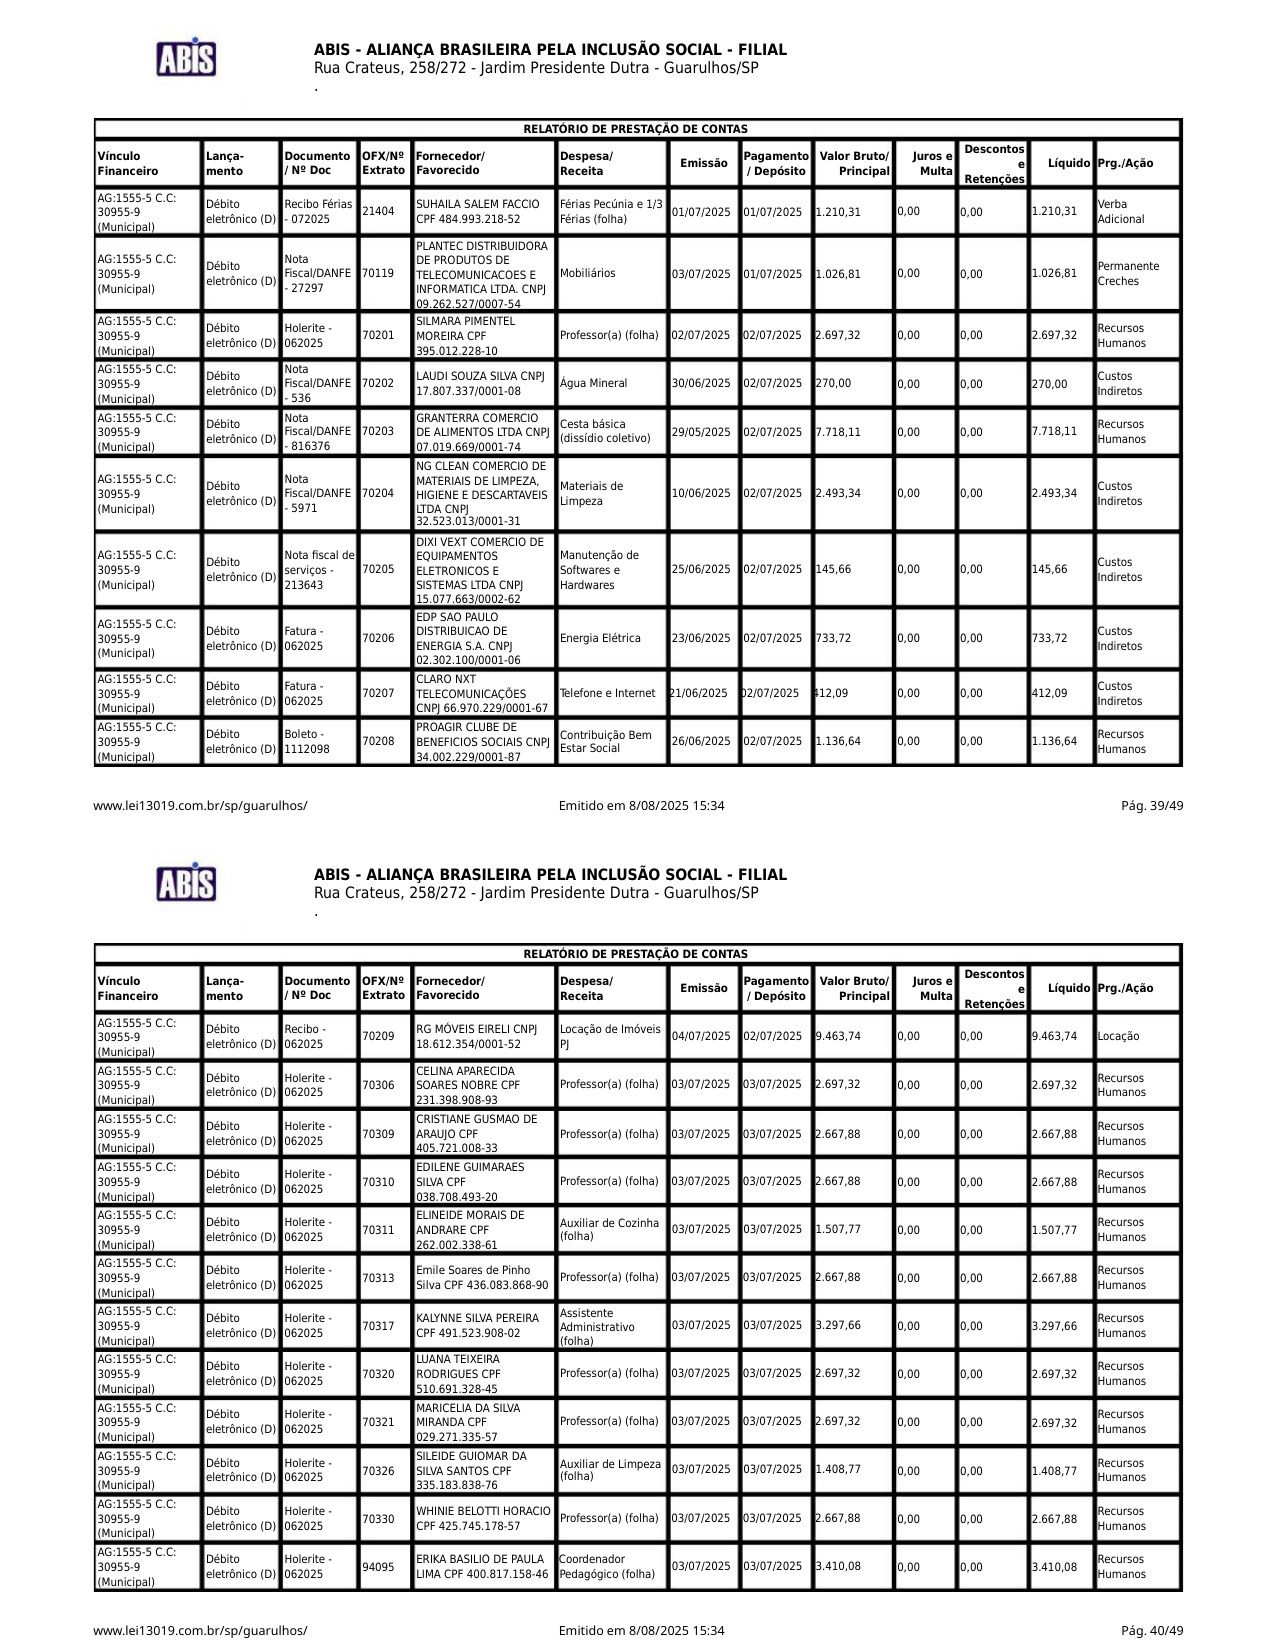

ABIS - ALIANÇA BRASILEIRA PELA INCLUSÃO SOCIAL - FILIAL
Rua Crateus, 258/272 - Jardim Presidente Dutra - Guarulhos/SP
.
RELATÓRIO DE PRESTAÇÃO DE CONTAS
Descontos
e
Retenções
Vínculo
Financeiro
Lança-
mento
Documento OFX/Nº Fornecedor/
Despesa/
Receita
Pagamento Valor Bruto/
/ Depósito Principal
Juros e
Multa
Emissão
Líquido Prg./Ação
/ Nº Doc
Extrato Favorecido
AG:1555-5 C.C:
30955-9
(Municipal)
Débito
eletrônico (D) - 072025
Recibo Férias
SUHAILA SALEM FACCIO
CPF 484.993.218-52
Férias Pecúnia e 1/3
Férias (folha)
Verba
Adicional
21404
01/07/2025 01/07/2025 1.210,31
03/07/2025 01/07/2025 1.026,81
0,00
0,00
0,00
1.210,31
PLANTEC DISTRIBUIDORA
DE PRODUTOS DE
TELECOMUNICACOES E
INFORMATICA LTDA. CNPJ
09.262.527/0007-54
AG:1555-5 C.C:
30955-9
(Municipal)
Nota
Débito
eletrônico (D)
Permanente
Creches
Fiscal/DANFE 70119
- 27297
Mobiliários
0,00
1.026,81
AG:1555-5 C.C:
30955-9
(Municipal)
SILMARA PIMENTEL
MOREIRA CPF
395.012.228-10
Débito
eletrônico (D) 062025
Holerite -
Recursos
Humanos
70201
Professor(a) (folha) 02/07/2025 02/07/2025 2.697,32
0,00
0,00
0,00
0,00
0,00
0,00
2.697,32
270,00
AG:1555-5 C.C:
30955-9
(Municipal)
Nota
Débito
eletrônico (D)
LAUDI SOUZA SILVA CNPJ
17.807.337/0001-08
Custos
Indiretos
Fiscal/DANFE 70202
- 536
Água Mineral
30/06/2025 02/07/2025 270,00
29/05/2025 02/07/2025 7.718,11
AG:1555-5 C.C:
30955-9
(Municipal)
Nota
GRANTERRA COMERCIO
DE ALIMENTOS LTDA CNPJ
07.019.669/0001-74
Débito
eletrônico (D)
Cesta básica
Recursos
Humanos
Fiscal/DANFE 70203
- 816376
7.718,11
(dissídio coletivo)
NG CLEAN COMERCIO DE
MATERIAIS DE LIMPEZA,
HIGIENE E DESCARTAVEIS
LTDA CNPJ
AG:1555-5 C.C:
30955-9
(Municipal)
Nota
Débito
eletrônico (D)
Materiais de
Limpeza
Custos
Indiretos
Fiscal/DANFE 70204
- 5971
10/06/2025 02/07/2025 2.493,34
0,00
0,00
2.493,34
32.523.013/0001-31
DIXI VEXT COMERCIO DE
EQUIPAMENTOS
ELETRONICOS E
SISTEMAS LTDA CNPJ
15.077.663/0002-62
AG:1555-5 C.C:
30955-9
(Municipal)
Nota ﬁscal de
serviços -
213643
Manutenção de
Softwares e
Hardwares
Débito
eletrônico (D)
Custos
Indiretos
70205
70206
25/06/2025 02/07/2025 145,66
23/06/2025 02/07/2025 733,72
0,00
0,00
0,00
0,00
145,66
733,72
EDP SAO PAULO
AG:1555-5 C.C:
30955-9
(Municipal)
Débito
Fatura -
eletrônico (D) 062025
DISTRIBUICAO DE
ENERGIA S.A. CNPJ
02.302.100/0001-06
Custos
Indiretos
Energia Elétrica
AG:1555-5 C.C:
30955-9
(Municipal)
CLARO NXT
TELECOMUNICAÇÕES
CNPJ 66.970.229/0001-67
Débito
eletrônico (D) 062025
Fatura -
Custos
Indiretos
70207
70208
Telefone e Internet 21/06/2025 02/07/2025 412,09
Contribuição Bem
0,00
0,00
0,00
0,00
412,09
AG:1555-5 C.C:
30955-9
(Municipal)
PROAGIR CLUBE DE
BENEFICIOS SOCIAIS CNPJ
34.002.229/0001-87
Débito
eletrônico (D) 1112098
Boleto -
Recursos
Humanos
26/06/2025 02/07/2025 1.136,64
1.136,64
Estar Social
www.lei13019.com.br/sp/guarulhos/
Emitido em 8/08/2025 15:34
Pág. 39/49
ABIS - ALIANÇA BRASILEIRA PELA INCLUSÃO SOCIAL - FILIAL
Rua Crateus, 258/272 - Jardim Presidente Dutra - Guarulhos/SP
.
RELATÓRIO DE PRESTAÇÃO DE CONTAS
Descontos
e
Retenções
Vínculo
Financeiro
Lança-
mento
Documento OFX/Nº Fornecedor/
Despesa/
Receita
Pagamento Valor Bruto/
/ Depósito Principal
Juros e
Multa
Emissão
Líquido Prg./Ação
/ Nº Doc
Extrato Favorecido
AG:1555-5 C.C:
30955-9
(Municipal)
Débito
eletrônico (D) 062025
Recibo -
RG MÓVEIS EIRELI CNPJ
18.612.354/0001-52
Locação de Imóveis
PJ
70209
70306
70309
70310
70311
70313
70317
70320
70321
70326
70330
94095
04/07/2025 02/07/2025 9.463,74
0,00
0,00
0,00
0,00
0,00
0,00
0,00
0,00
0,00
0,00
0,00
0,00
0,00
0,00
0,00
0,00
0,00
0,00
0,00
0,00
0,00
0,00
0,00
0,00
9.463,74
Locação
AG:1555-5 C.C:
30955-9
(Municipal)
CELINA APARECIDA
SOARES NOBRE CPF
231.398.908-93
Débito
eletrônico (D) 062025
Holerite -
Recursos
Humanos
Professor(a) (folha) 03/07/2025 03/07/2025 2.697,32
Professor(a) (folha) 03/07/2025 03/07/2025 2.667,88
2.697,32
2.667,88
2.667,88
1.507,77
2.667,88
3.297,66
2.697,32
2.697,32
1.408,77
2.667,88
3.410,08
AG:1555-5 C.C:
30955-9
(Municipal)
CRISTIANE GUSMAO DE
ARAUJO CPF
405.721.008-33
Débito
eletrônico (D) 062025
Holerite -
Recursos
Humanos
AG:1555-5 C.C:
30955-9
(Municipal)
EDILENE GUIMARAES
SILVA CPF
038.708.493-20
Débito
eletrônico (D) 062025
Holerite -
Recursos
Humanos
Professor(a) (folha) 03/07/2025 03/07/2025 2.667,88
Auxiliar de Cozinha
AG:1555-5 C.C:
30955-9
(Municipal)
ELINEIDE MORAIS DE
ANDRARE CPF
262.002.338-61
Débito
eletrônico (D) 062025
Holerite -
Recursos
Humanos
03/07/2025 03/07/2025 1.507,77
(folha)
AG:1555-5 C.C:
30955-9
(Municipal)
Débito
eletrônico (D) 062025
Holerite -
Emile Soares de Pinho
Silva CPF 436.083.868-90
Recursos
Humanos
Professor(a) (folha) 03/07/2025 03/07/2025 2.667,88
Assistente
Administrativo
(folha)
AG:1555-5 C.C:
30955-9
(Municipal)
Débito
eletrônico (D) 062025
Holerite -
KALYNNE SILVA PEREIRA
CPF 491.523.908-02
Recursos
Humanos
03/07/2025 03/07/2025 3.297,66
AG:1555-5 C.C:
30955-9
(Municipal)
LUANA TEIXEIRA
RODRIGUES CPF
510.691.328-45
Débito
eletrônico (D) 062025
Holerite -
Recursos
Humanos
Professor(a) (folha) 03/07/2025 03/07/2025 2.697,32
AG:1555-5 C.C:
30955-9
(Municipal)
MARICELIA DA SILVA
MIRANDA CPF
029.271.335-57
Débito
eletrônico (D) 062025
Holerite -
Recursos
Humanos
Professor(a) (folha) 03/07/2025 03/07/2025 2.697,32
Auxiliar de Limpeza
AG:1555-5 C.C:
30955-9
(Municipal)
SILEIDE GUIOMAR DA
SILVA SANTOS CPF
335.183.838-76
Débito
eletrônico (D) 062025
Holerite -
Recursos
Humanos
03/07/2025 03/07/2025 1.408,77
(folha)
AG:1555-5 C.C:
30955-9
(Municipal)
Débito
eletrônico (D) 062025
Holerite -
WHINIE BELOTTI HORACIO
CPF 425.745.178-57
Recursos
Humanos
Professor(a) (folha) 03/07/2025 03/07/2025 2.667,88
AG:1555-5 C.C:
30955-9
(Municipal)
Débito
eletrônico (D) 062025
Holerite -
ERIKA BASILIO DE PAULA Coordenador
LIMA CPF 400.817.158-46 Pedagógico (folha)
Recursos
Humanos
03/07/2025 03/07/2025 3.410,08
www.lei13019.com.br/sp/guarulhos/
Emitido em 8/08/2025 15:34
Pág. 40/49